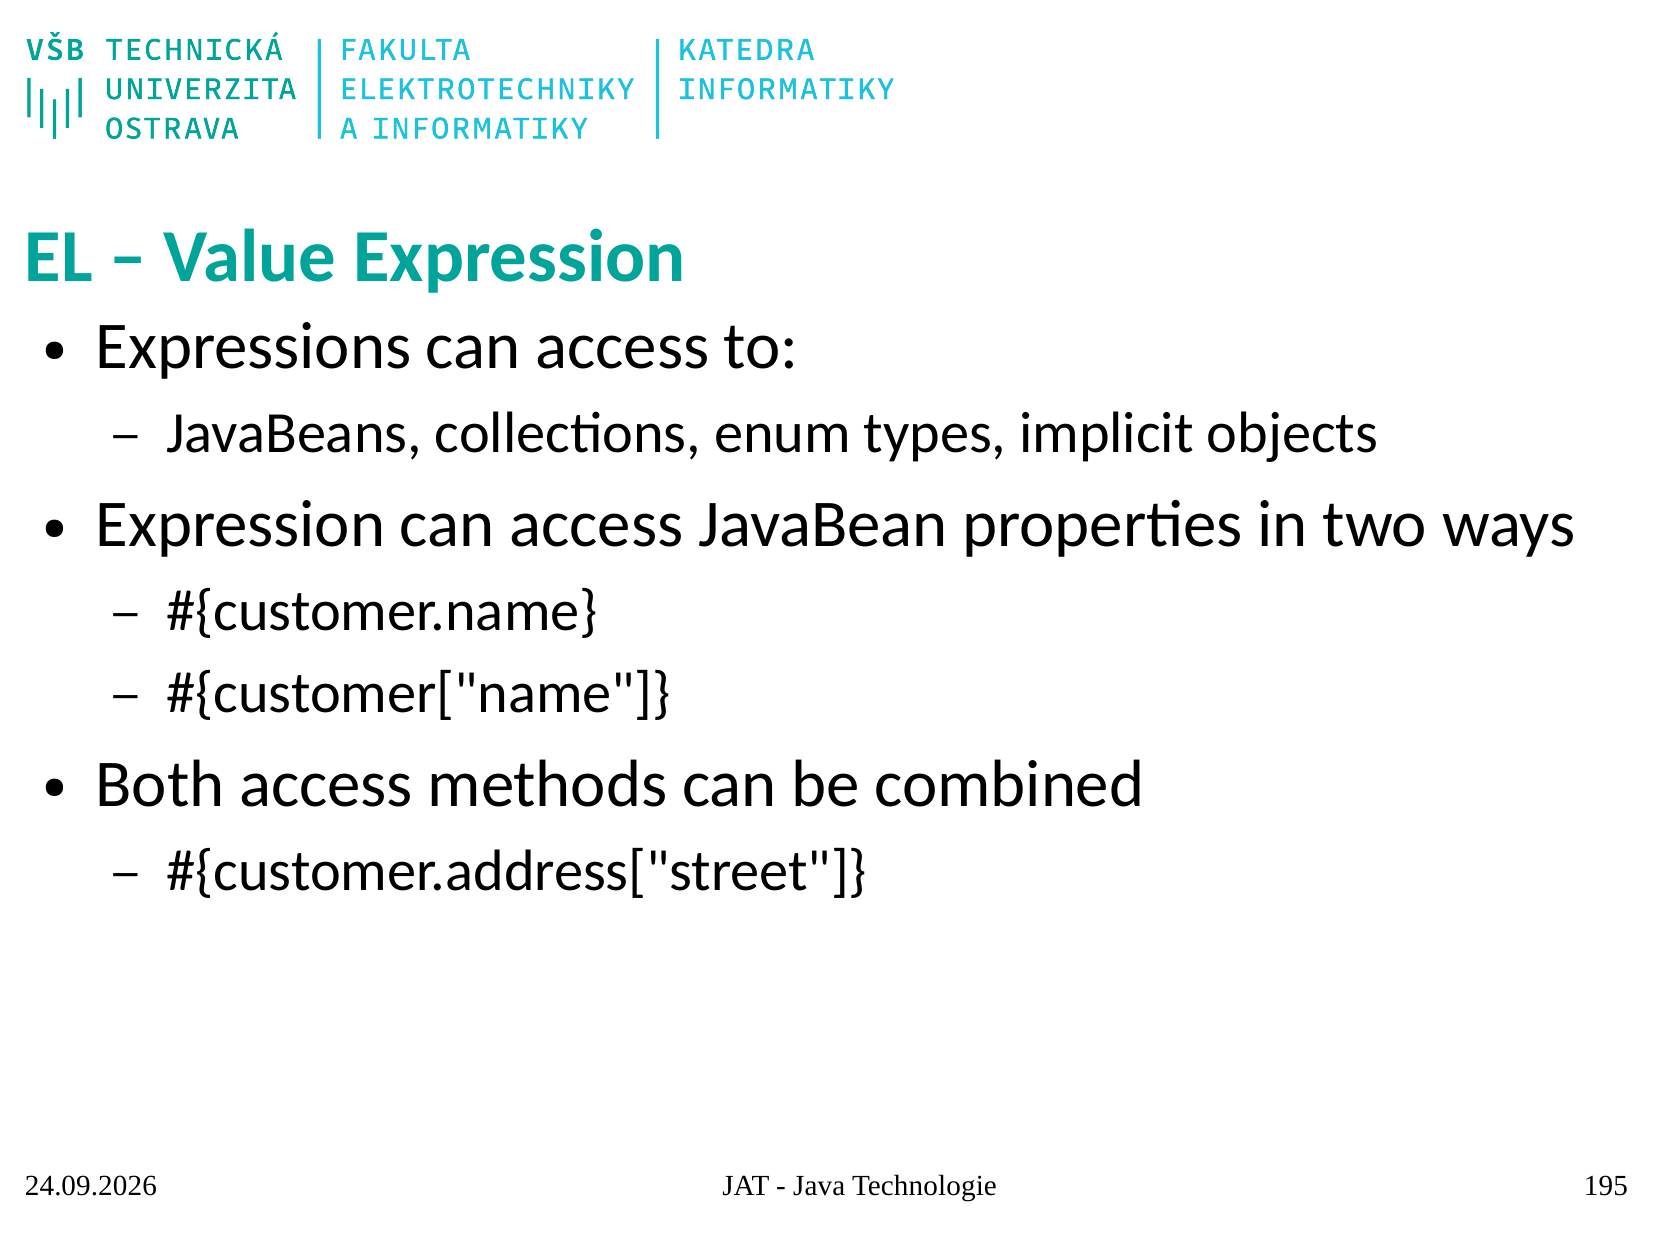

EL – Value Expression
# Expressions can access to:
JavaBeans, collections, enum types, implicit objects
Expression can access JavaBean properties in two ways
#{customer.name}
#{customer["name"]}
Both access methods can be combined
#{customer.address["street"]}
JAT - Java Technologie
195